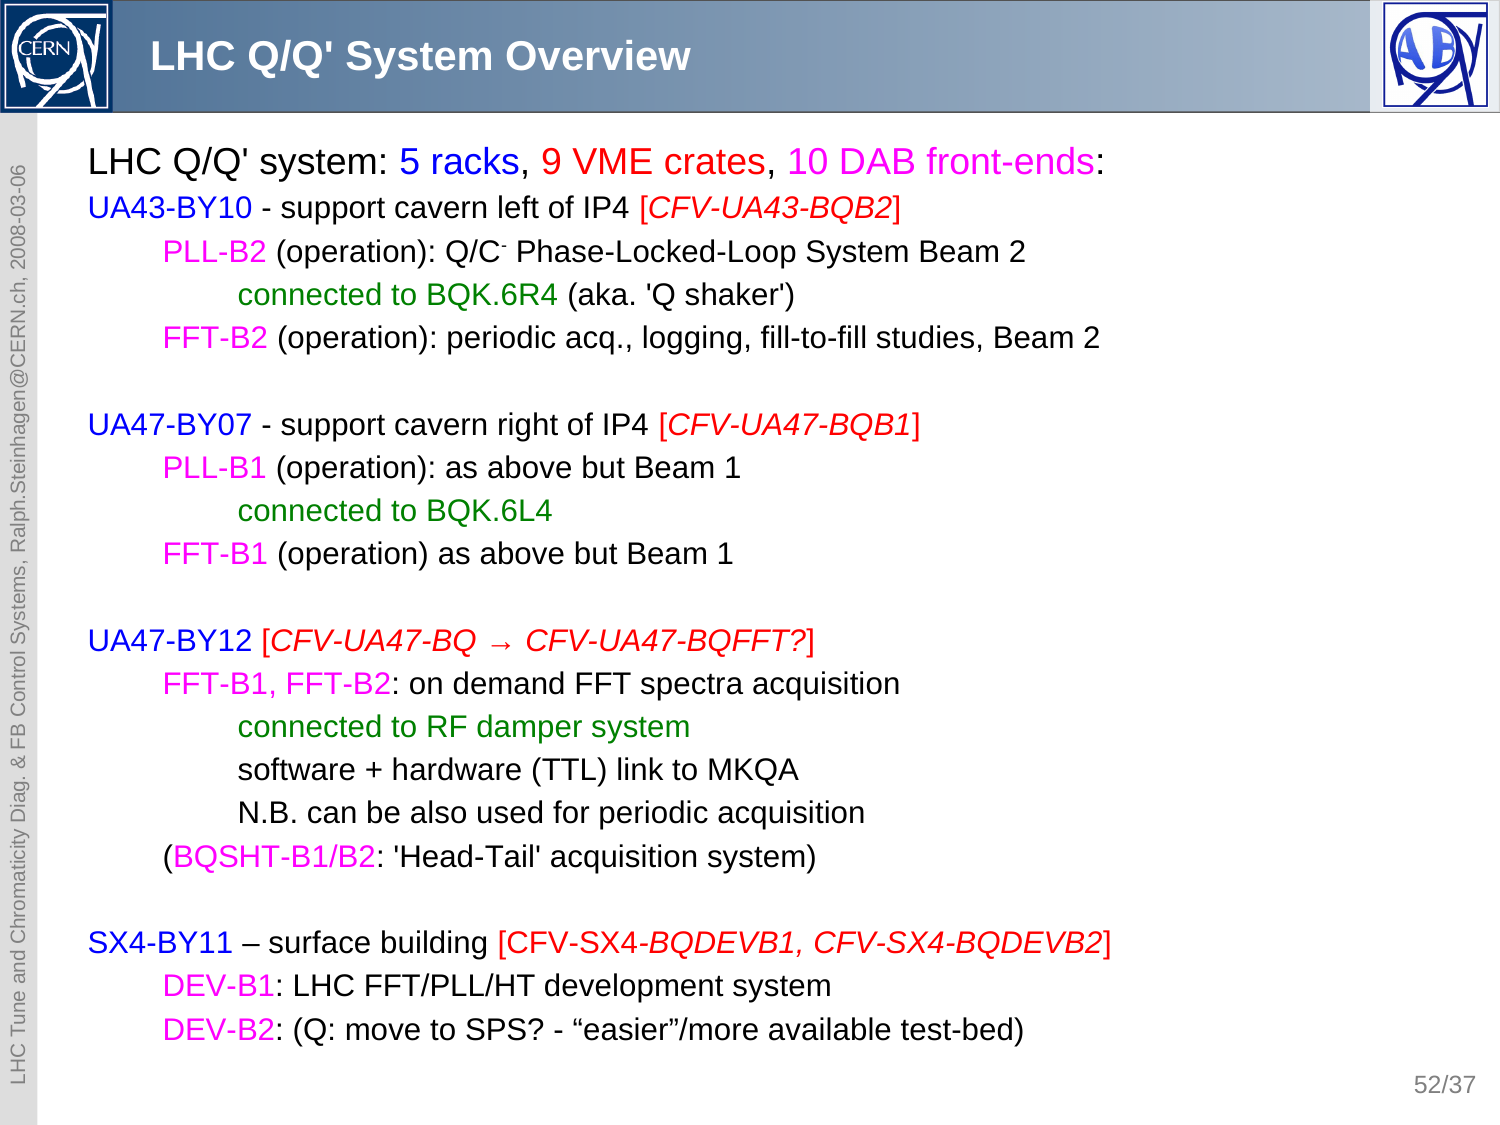

# LHC Q/Q' System Overview
LHC Q/Q' system: 5 racks, 9 VME crates, 10 DAB front-ends:
UA43-BY10 - support cavern left of IP4 [CFV-UA43-BQB2]
PLL-B2 (operation): Q/C- Phase-Locked-Loop System Beam 2
connected to BQK.6R4 (aka. 'Q shaker')
FFT-B2 (operation): periodic acq., logging, fill-to-fill studies, Beam 2
UA47-BY07 - support cavern right of IP4 [CFV-UA47-BQB1]
PLL-B1 (operation): as above but Beam 1
connected to BQK.6L4
FFT-B1 (operation) as above but Beam 1
UA47-BY12 [CFV-UA47-BQ → CFV-UA47-BQFFT?]
FFT-B1, FFT-B2: on demand FFT spectra acquisition
connected to RF damper system
software + hardware (TTL) link to MKQA
N.B. can be also used for periodic acquisition
(BQSHT-B1/B2: 'Head-Tail' acquisition system)
SX4-BY11 – surface building [CFV-SX4-BQDEVB1, CFV-SX4-BQDEVB2]
DEV-B1: LHC FFT/PLL/HT development system
DEV-B2: (Q: move to SPS? - “easier”/more available test-bed)